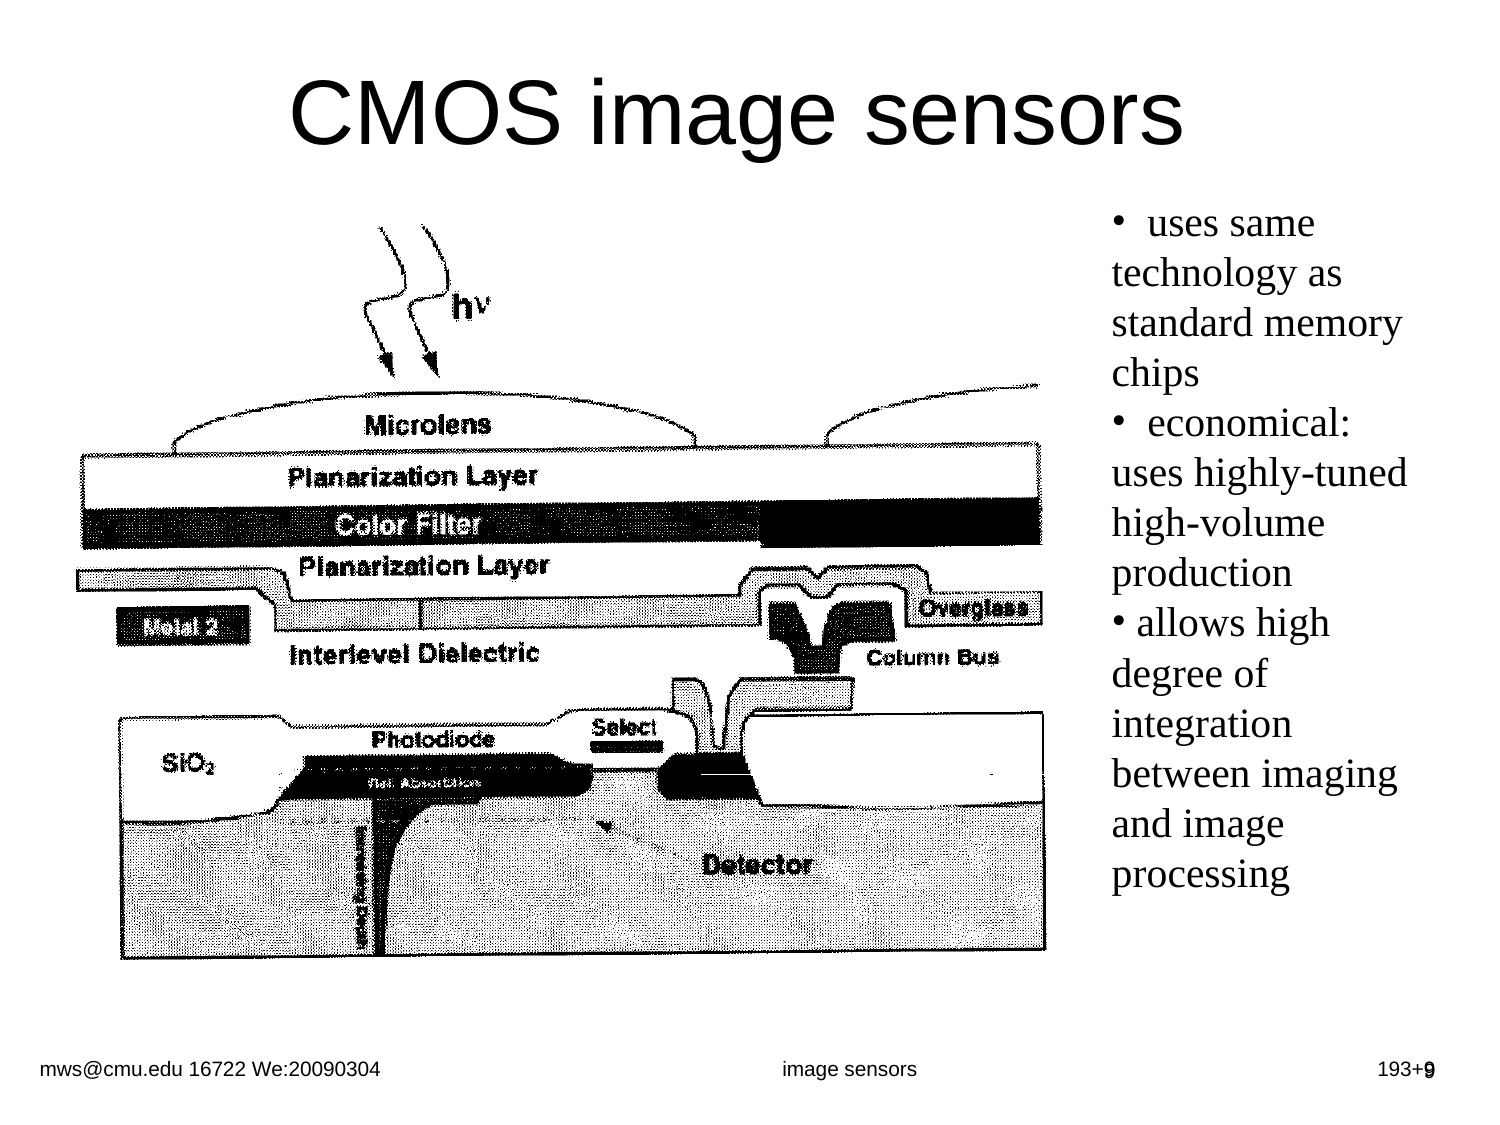

# CMOS image sensors
 uses same
technology as
standard memory
chips
 economical:
uses highly-tuned
high-volume
production
 allows high
degree of
integration
between imaging
and image
processing
mws@cmu.edu 16722 We:20090304
image sensors
9